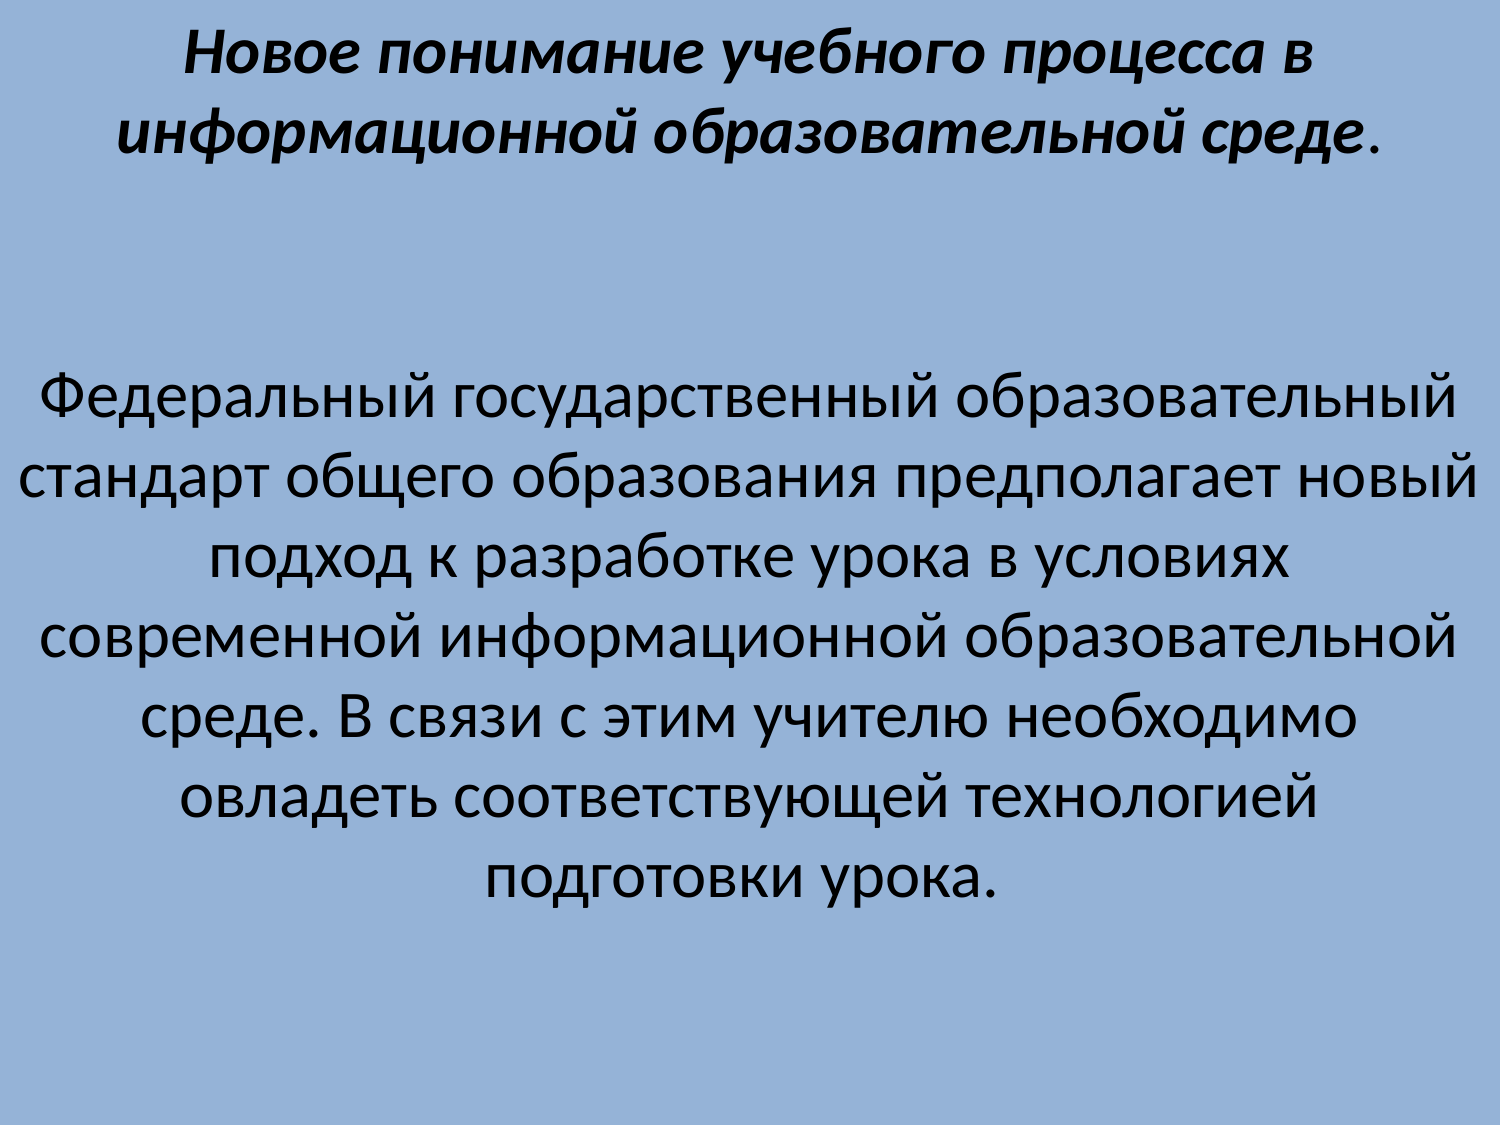

# Новое понимание учебного процесса в информационной образовательной среде.
Федеральный государственный образовательный стандарт общего образования предполагает новый подход к разработке урока в условиях современной информационной образовательной среде. В связи с этим учителю необходимо овладеть соответствующей технологией подготовки урока.